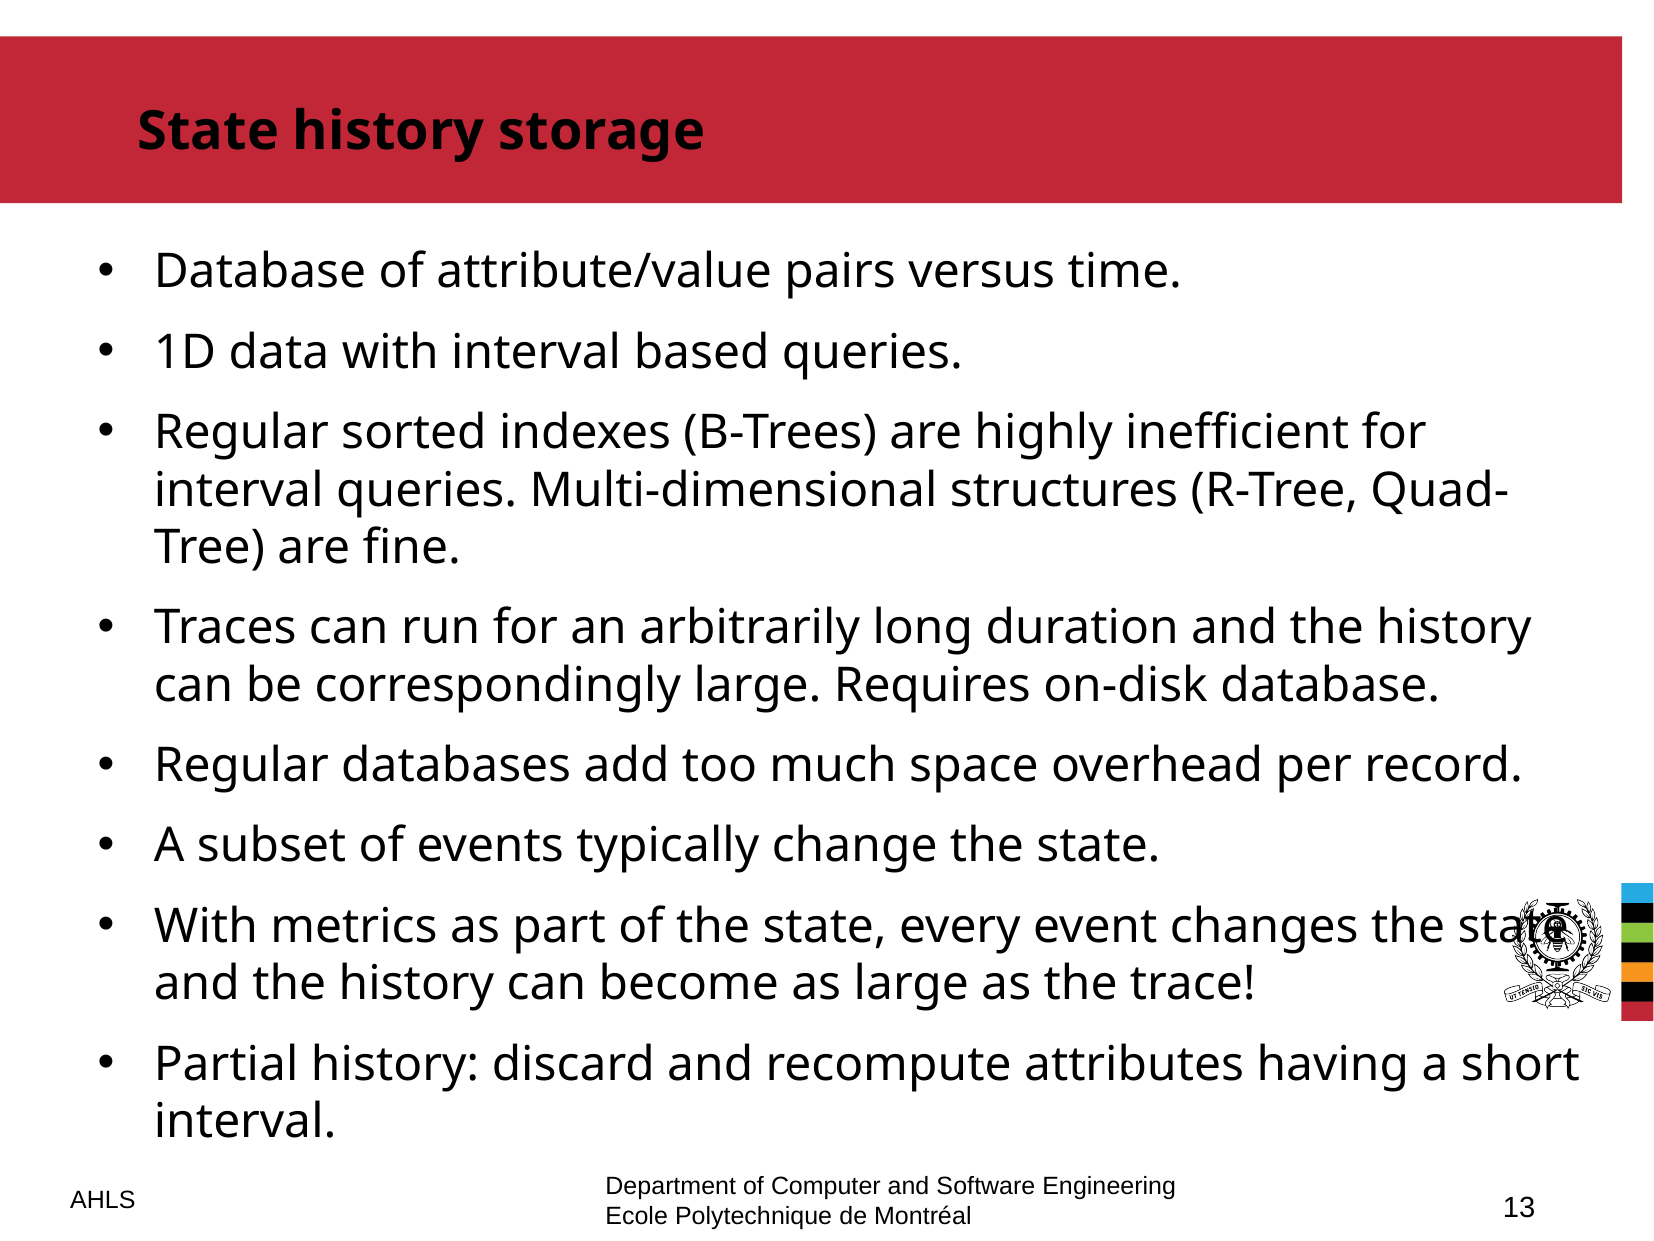

# State history storage
Database of attribute/value pairs versus time.
1D data with interval based queries.
Regular sorted indexes (B-Trees) are highly inefficient for interval queries. Multi-dimensional structures (R-Tree, Quad-Tree) are fine.
Traces can run for an arbitrarily long duration and the history can be correspondingly large. Requires on-disk database.
Regular databases add too much space overhead per record.
A subset of events typically change the state.
With metrics as part of the state, every event changes the state and the history can become as large as the trace!
Partial history: discard and recompute attributes having a short interval.